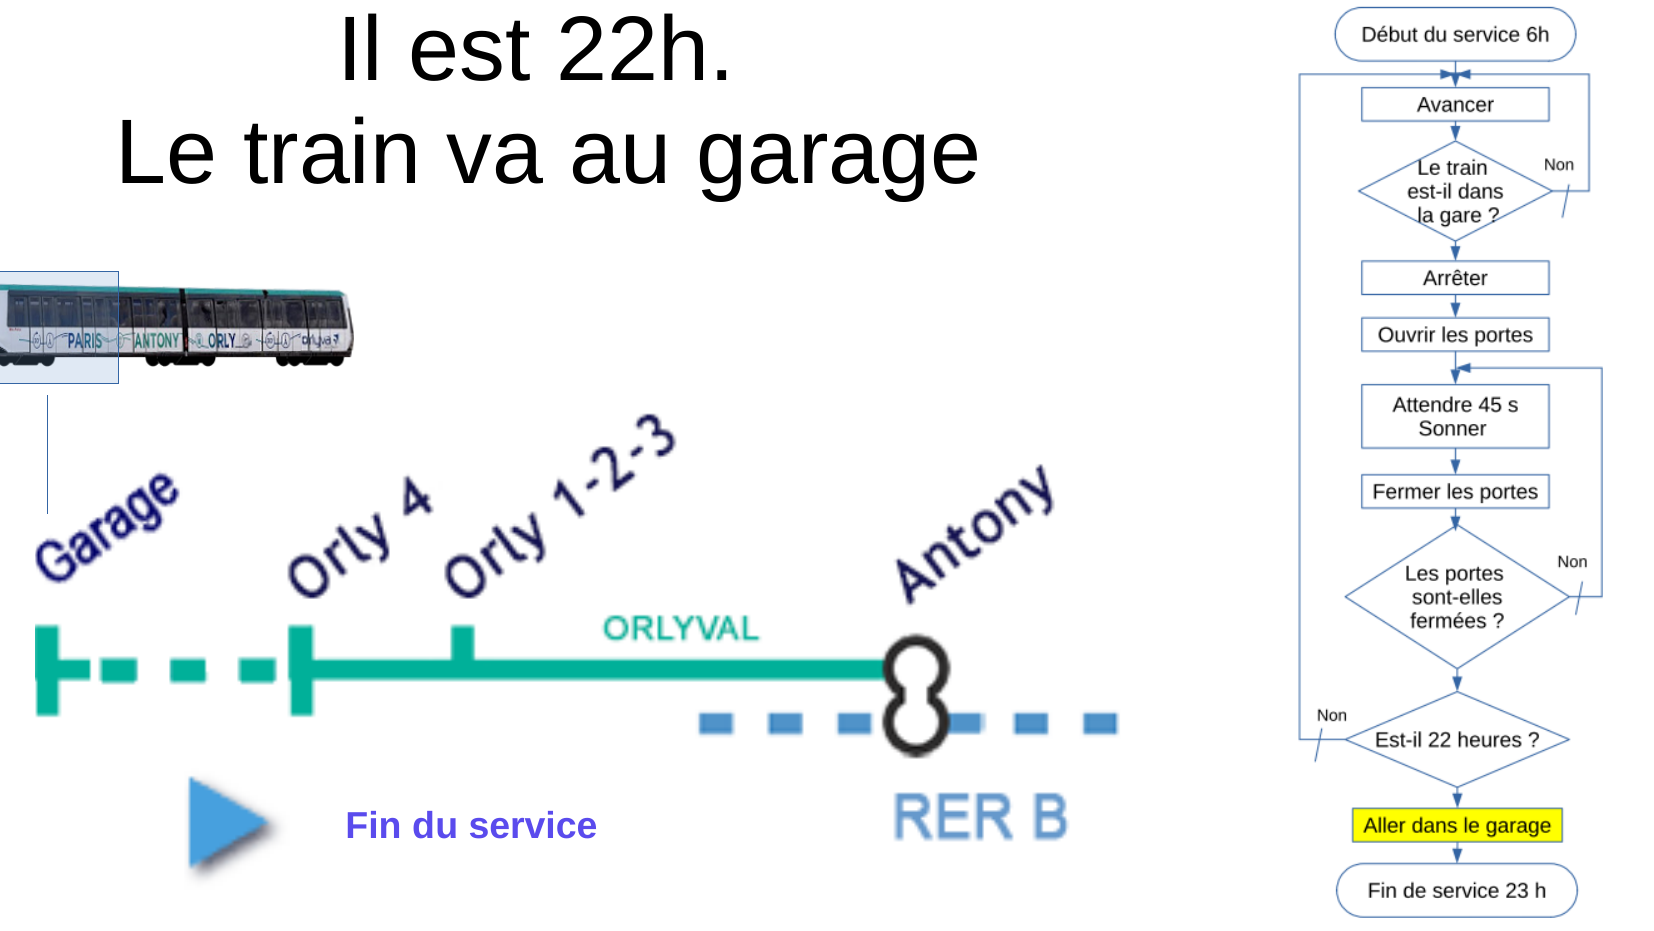

# Il est 22h. Le train va au garage
Fin du service